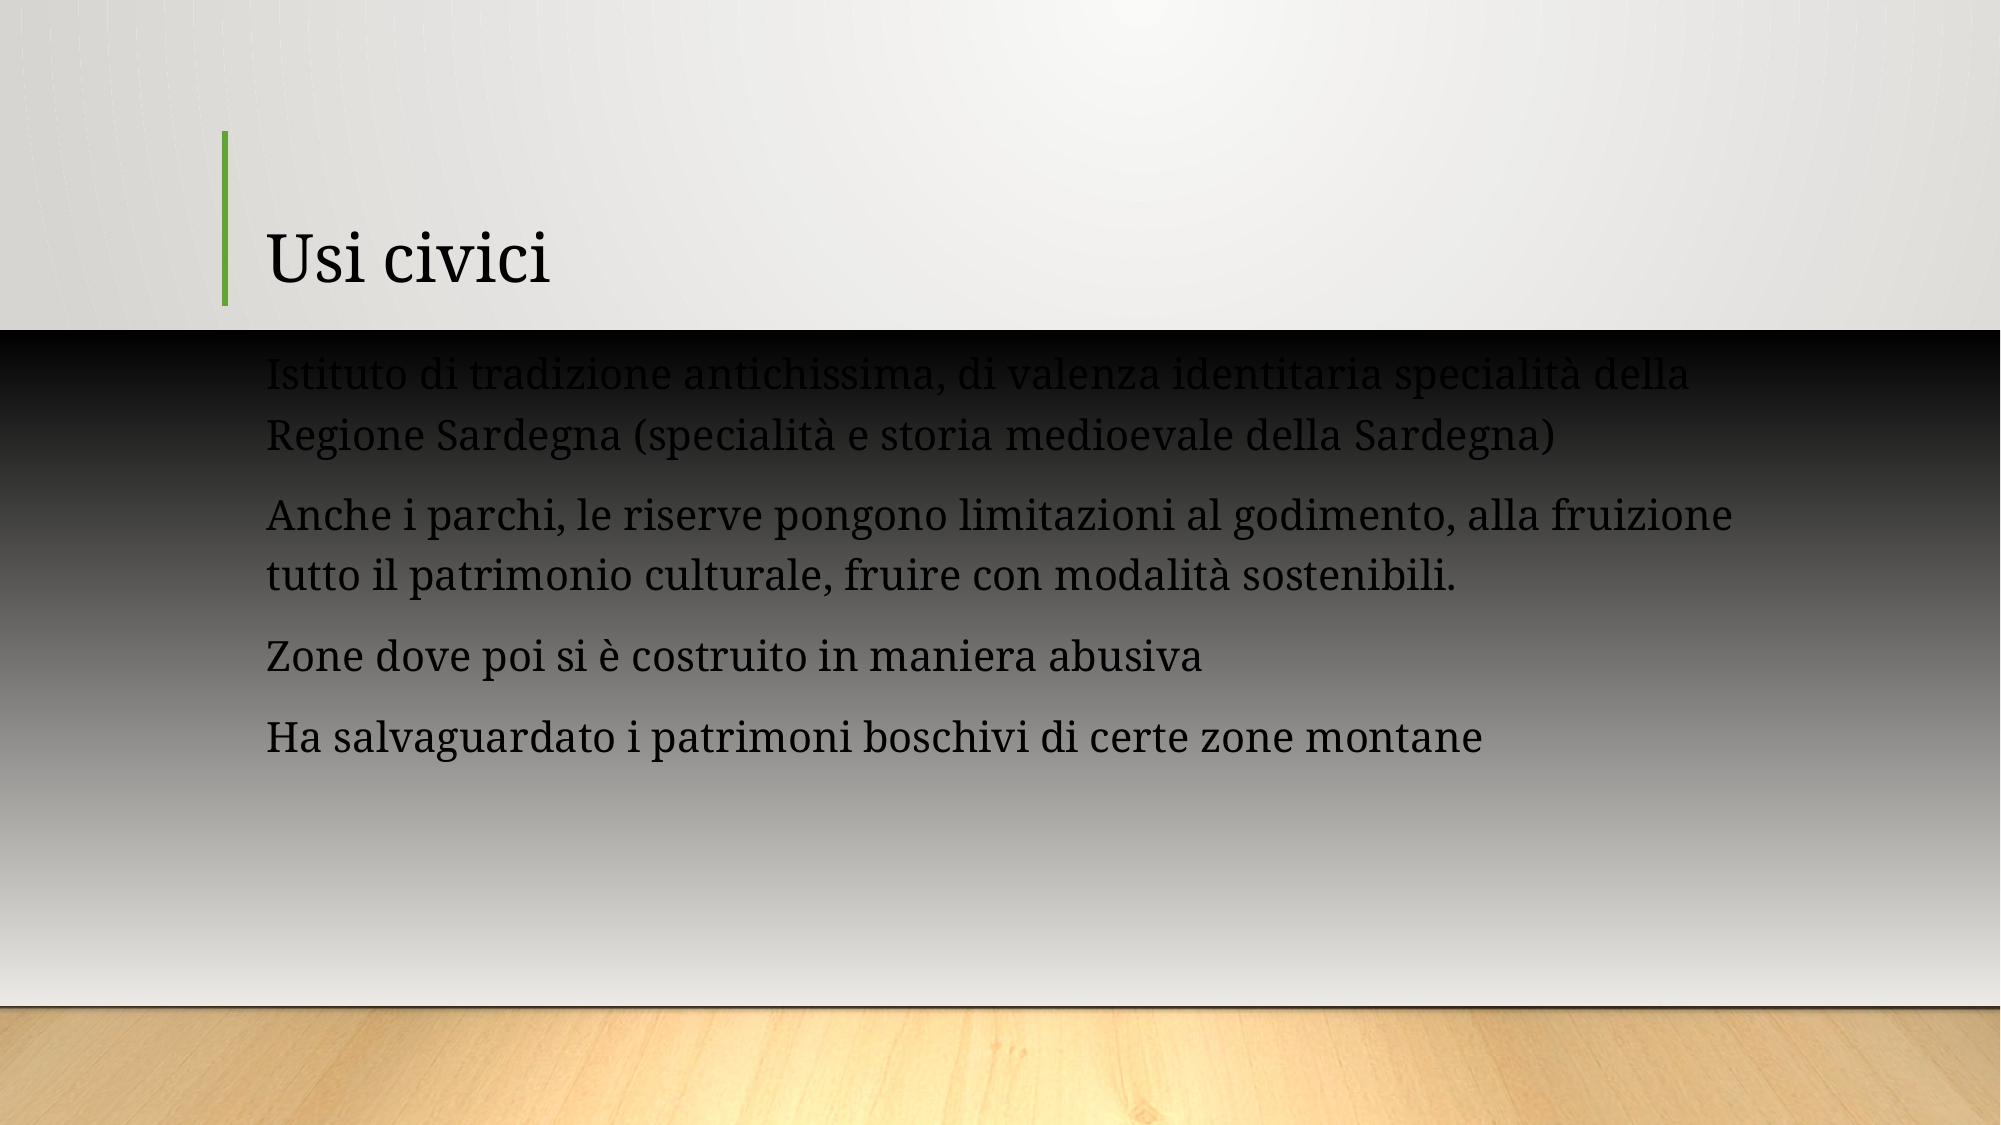

# Usi civici
Istituto di tradizione antichissima, di valenza identitaria specialità della Regione Sardegna (specialità e storia medioevale della Sardegna)
Anche i parchi, le riserve pongono limitazioni al godimento, alla fruizione tutto il patrimonio culturale, fruire con modalità sostenibili.
Zone dove poi si è costruito in maniera abusiva
Ha salvaguardato i patrimoni boschivi di certe zone montane